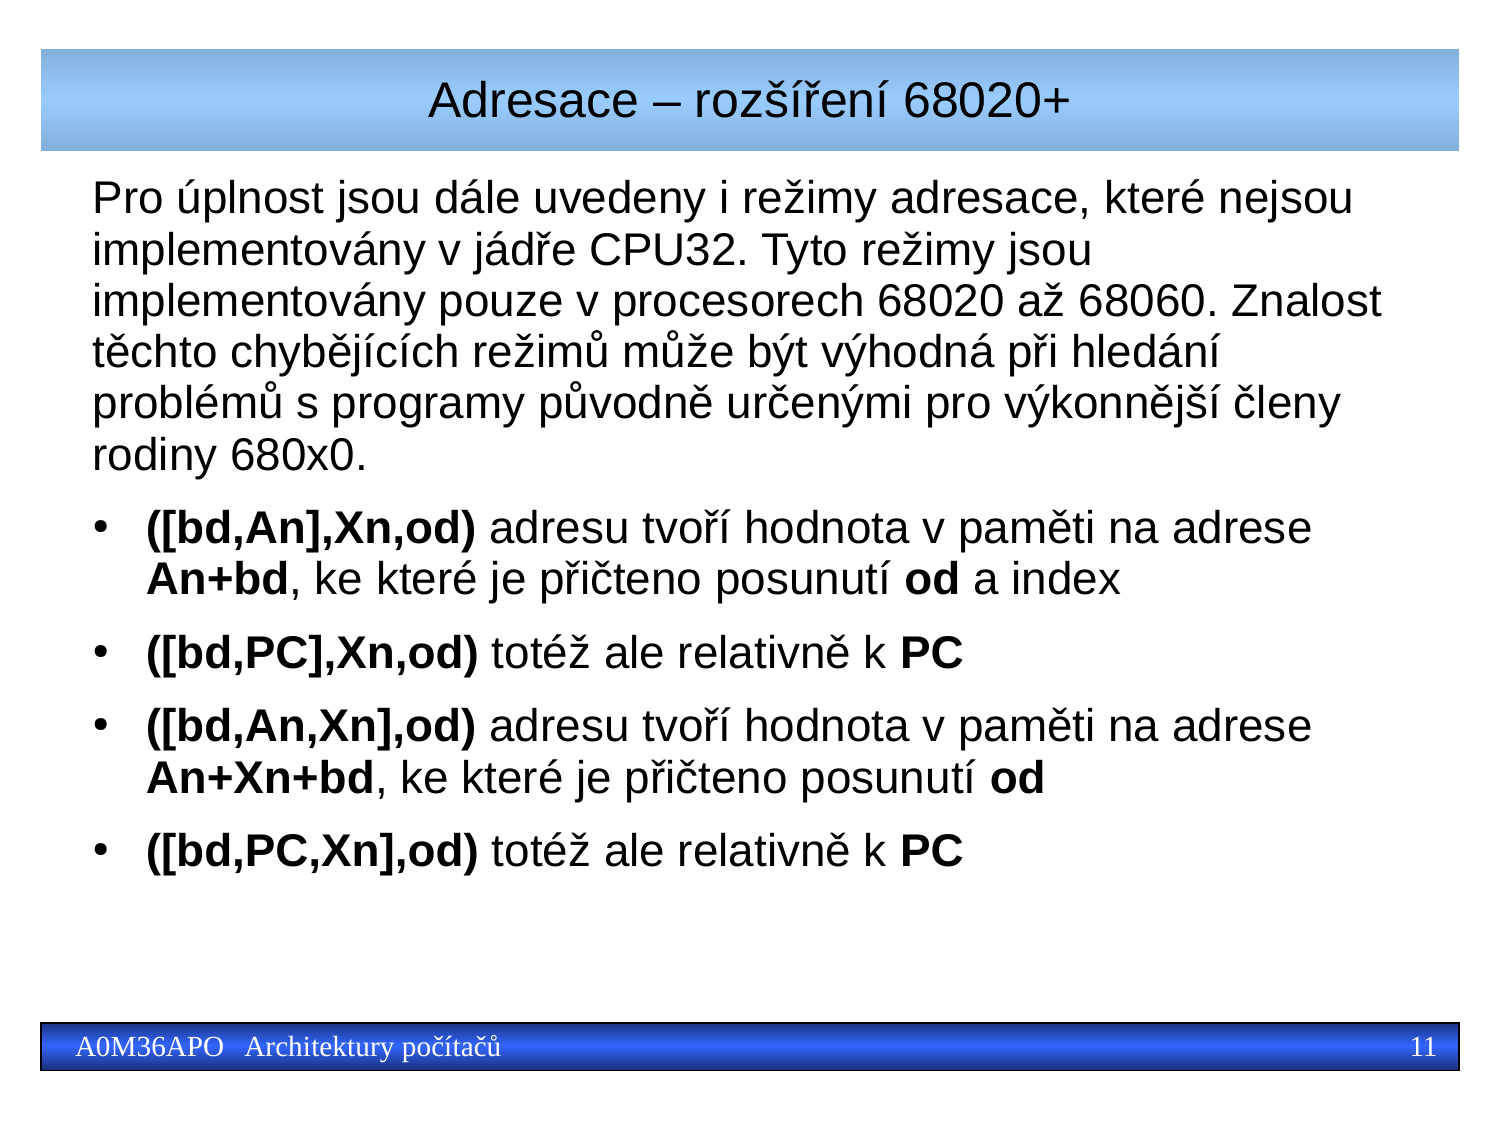

# Adresace – rozšíření 68020+
Pro úplnost jsou dále uvedeny i režimy adresace, které nejsou implementovány v jádře CPU32. Tyto režimy jsou implementovány pouze v procesorech 68020 až 68060. Znalost těchto chybějících režimů může být výhodná při hledání problémů s programy původně určenými pro výkonnější členy rodiny 680x0.
([bd,An],Xn,od) adresu tvoří hodnota v paměti na adrese An+bd, ke které je přičteno posunutí od a index
([bd,PC],Xn,od) totéž ale relativně k PC
([bd,An,Xn],od) adresu tvoří hodnota v paměti na adrese An+Xn+bd, ke které je přičteno posunutí od
([bd,PC,Xn],od) totéž ale relativně k PC
A0M36APO Architektury počítačů
11